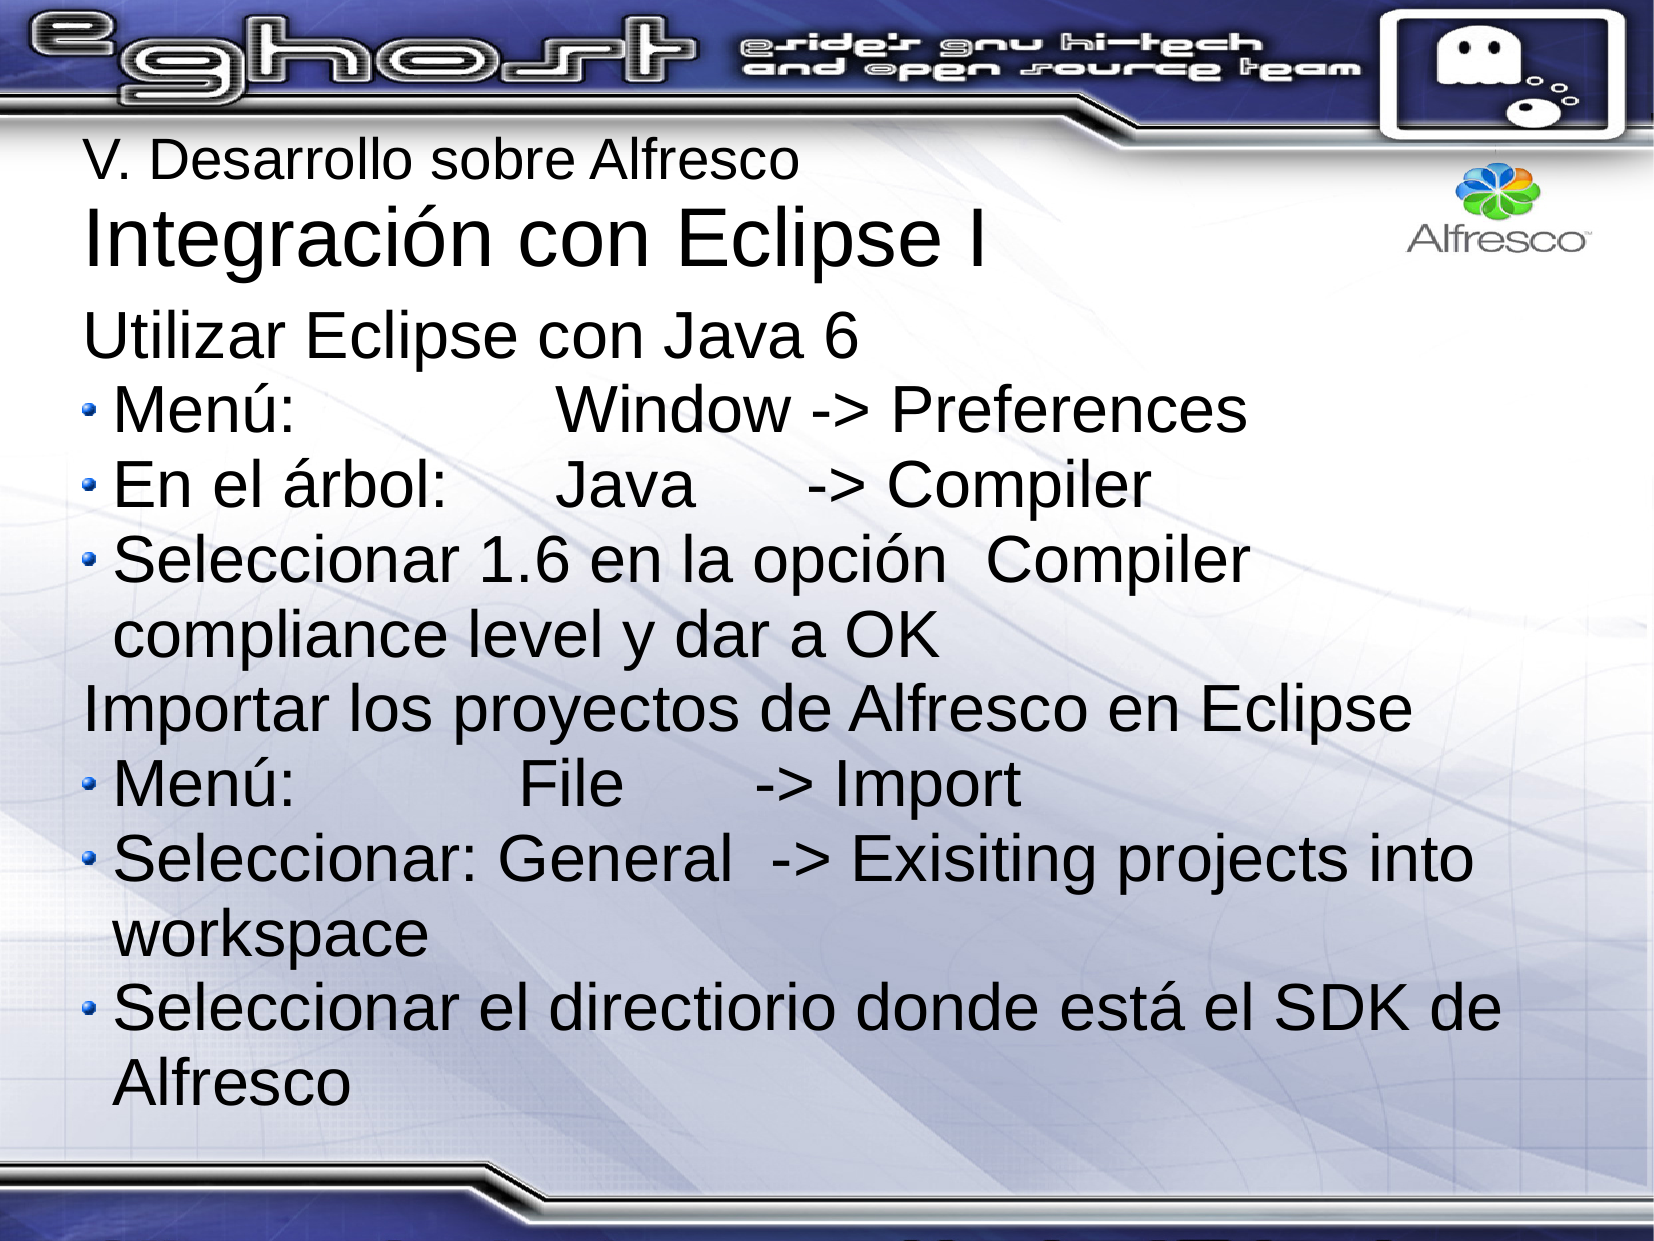

# V. Desarrollo sobre Alfresco Integración con Eclipse I
Utilizar Eclipse con Java 6
Menú: 	Window -> Preferences
En el árbol: 	Java -> Compiler
Seleccionar 1.6 en la opción Compiler compliance level y dar a OK
Importar los proyectos de Alfresco en Eclipse
Menú:			 File -> Import
Seleccionar: General -> Exisiting projects into workspace
Seleccionar el directiorio donde está el SDK de Alfresco